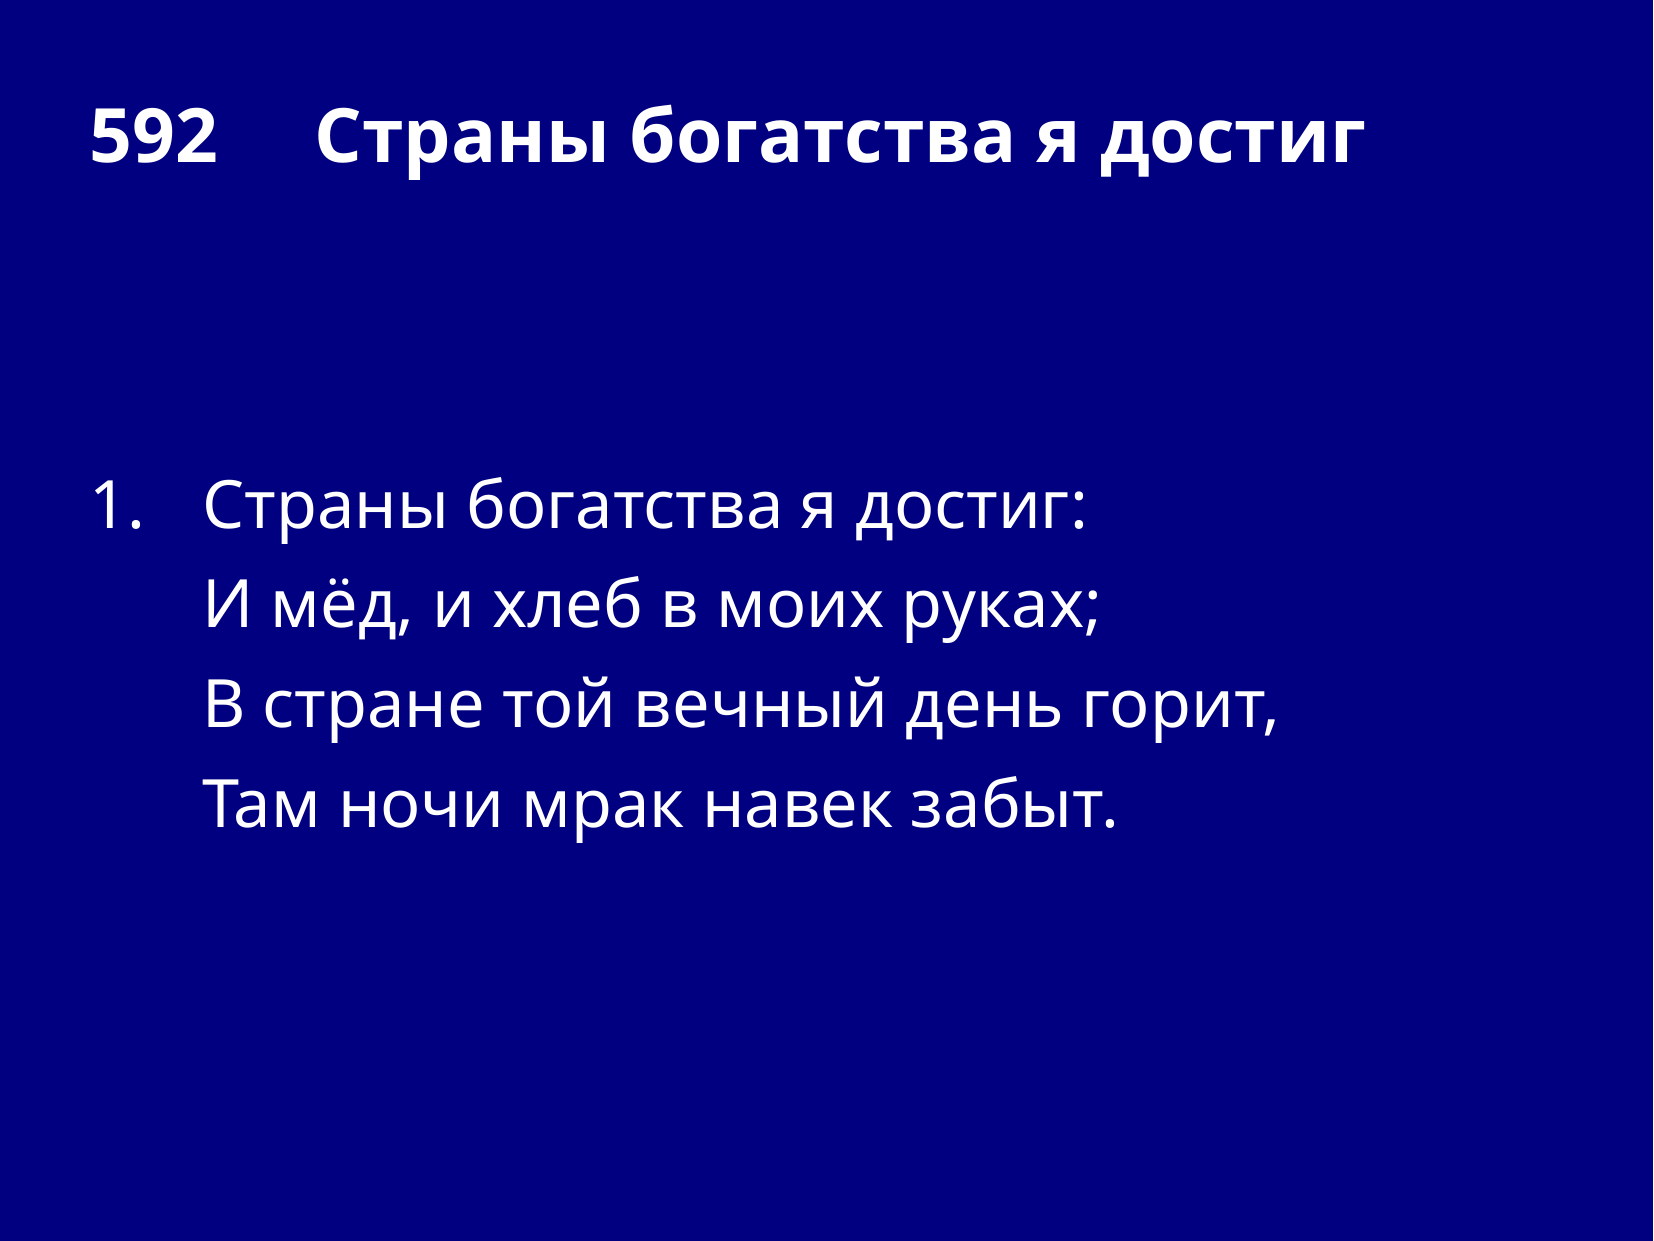

592	Страны богатства я достиг
1.	Страны богатства я достиг:
	И мёд, и хлеб в моих руках;
	В стране той вечный день горит,
	Там ночи мрак навек забыт.